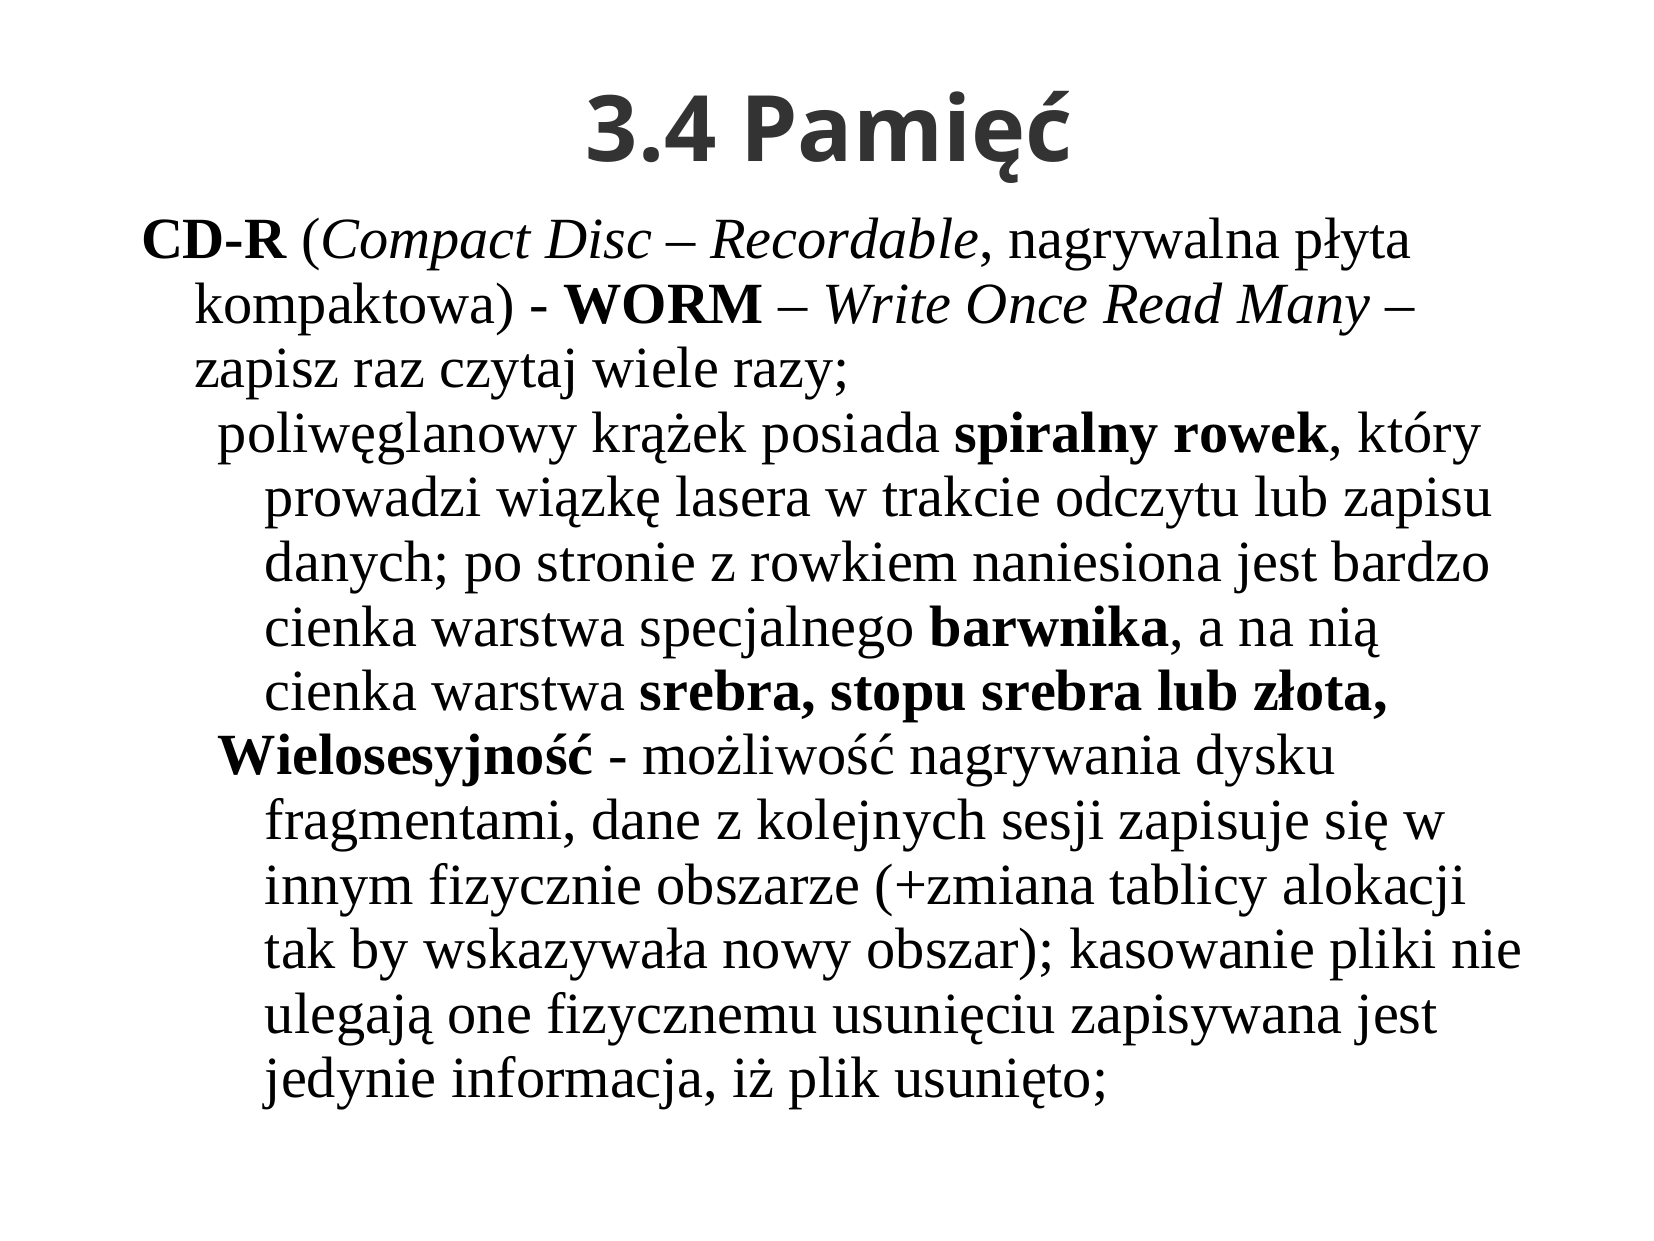

# 3.4 Pamięć
CD-R (Compact Disc – Recordable, nagrywalna płyta kompaktowa) - WORM – Write Once Read Many – zapisz raz czytaj wiele razy;
poliwęglanowy krążek posiada spiralny rowek, który prowadzi wiązkę lasera w trakcie odczytu lub zapisu danych; po stronie z rowkiem naniesiona jest bardzo cienka warstwa specjalnego barwnika, a na nią cienka warstwa srebra, stopu srebra lub złota,
Wielosesyjność - możliwość nagrywania dysku fragmentami, dane z kolejnych sesji zapisuje się w innym fizycznie obszarze (+zmiana tablicy alokacji tak by wskazywała nowy obszar); kasowanie pliki nie ulegają one fizycznemu usunięciu zapisywana jest jedynie informacja, iż plik usunięto;